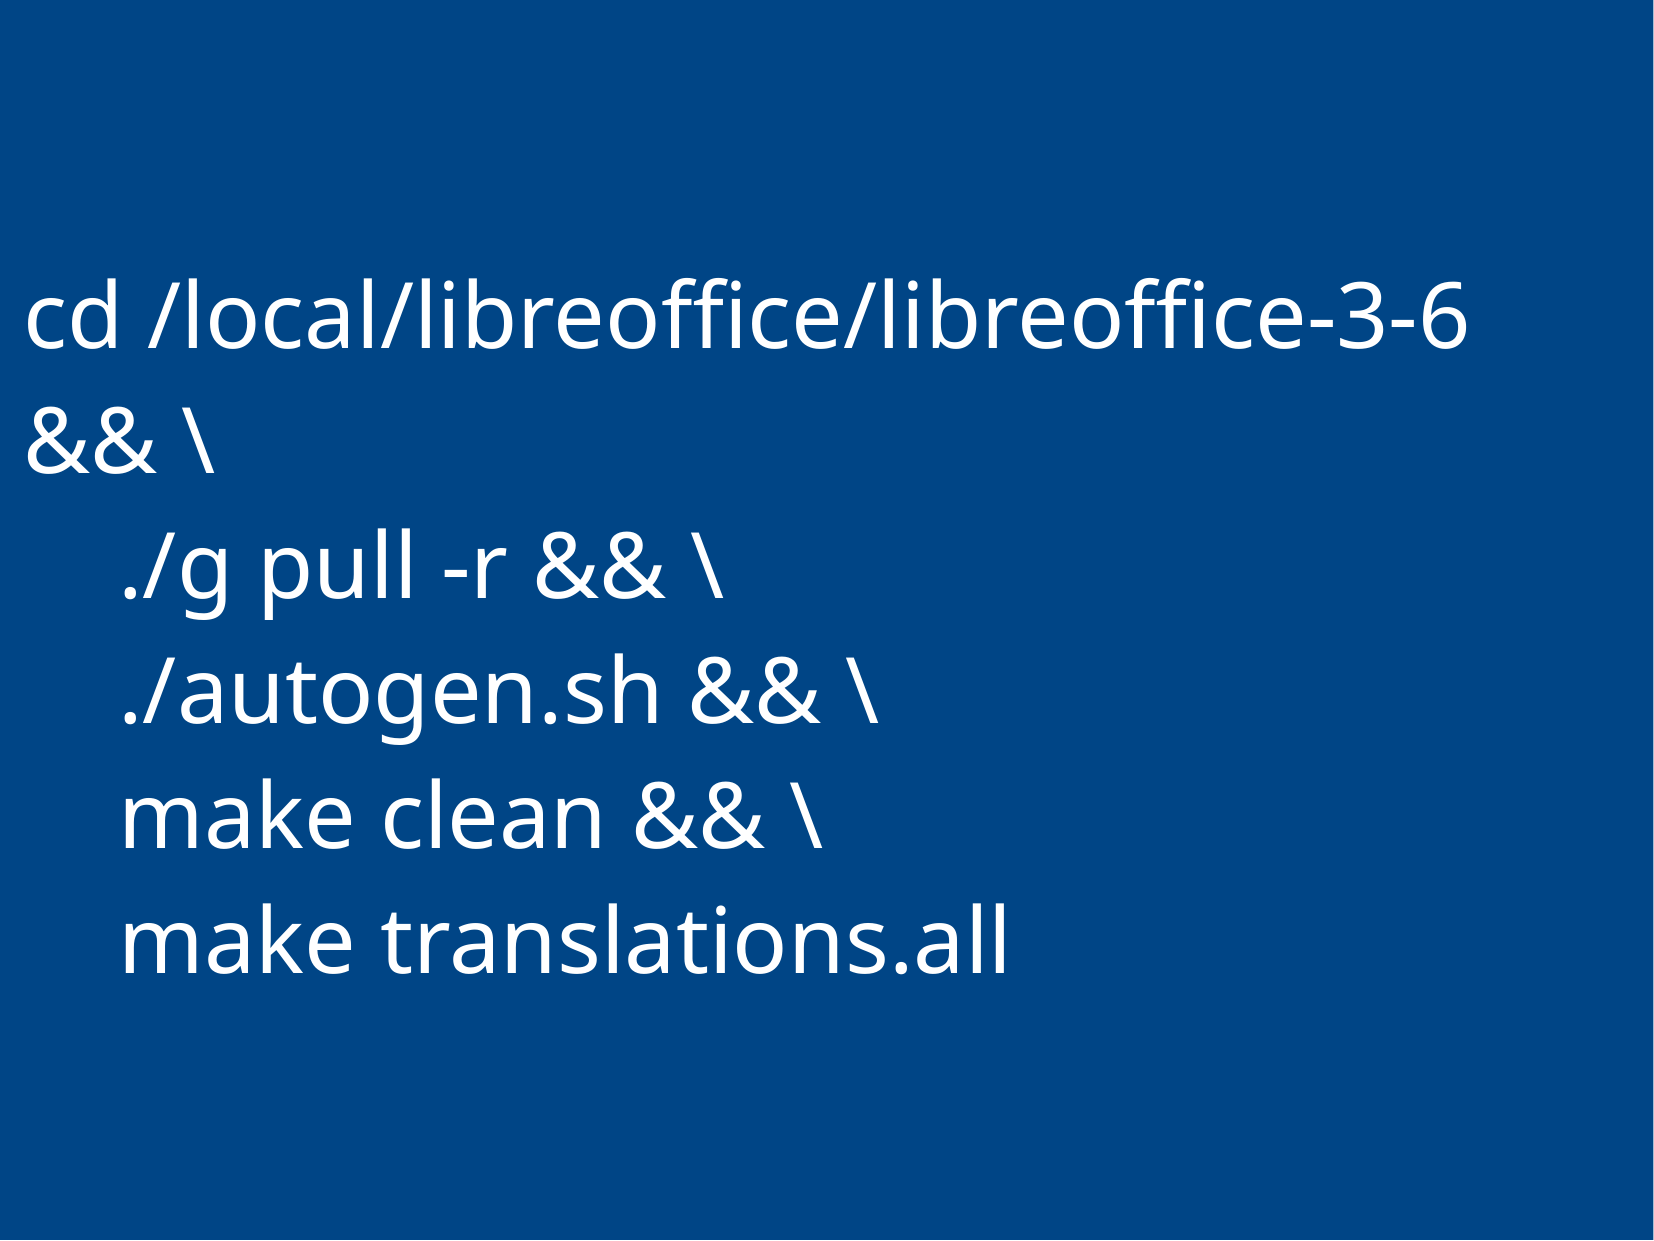

# cd /local/libreoffice/libreoffice-3-6 && \
 ./g pull -r && \
 ./autogen.sh && \
 make clean && \
 make translations.all